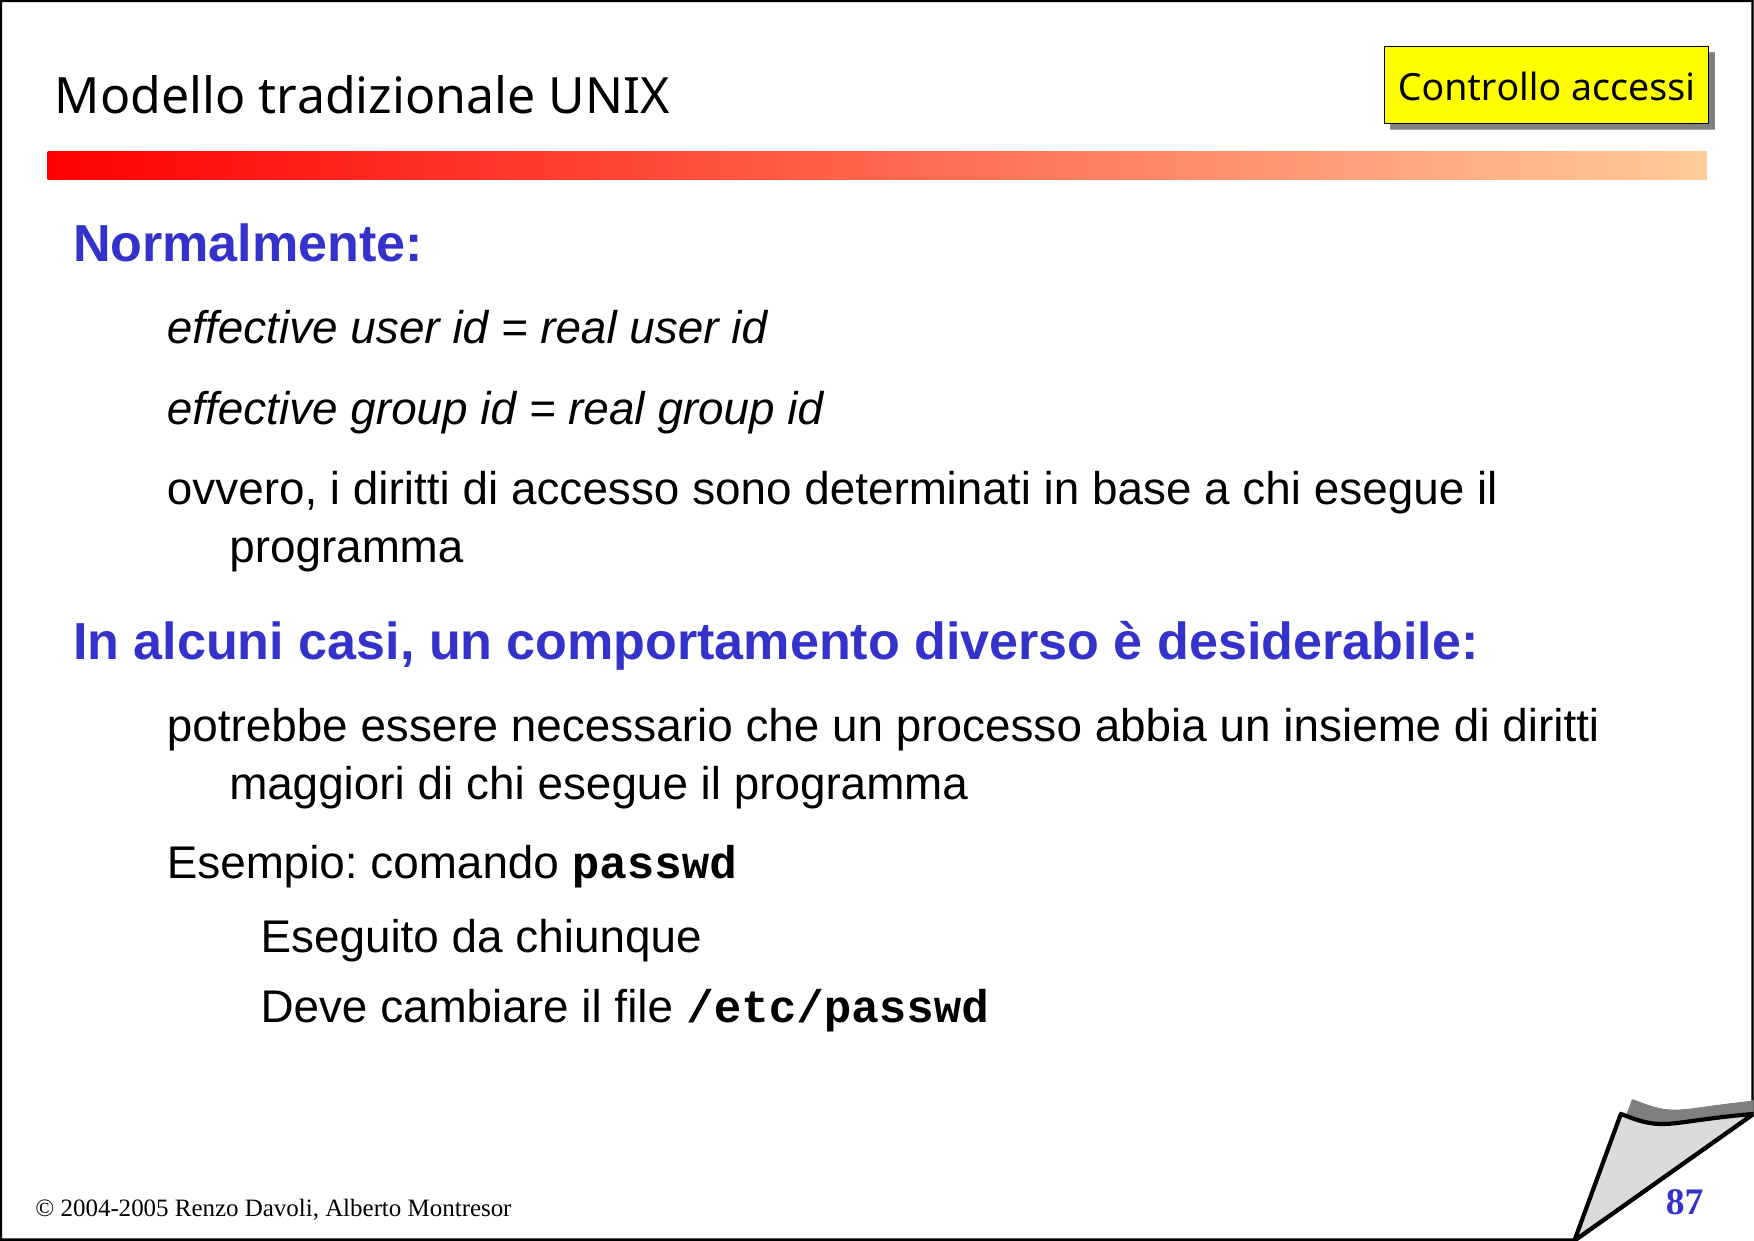

Controllo accessi
# Modello tradizionale UNIX
Normalmente:
effective user id = real user id
effective group id = real group id
ovvero, i diritti di accesso sono determinati in base a chi esegue il programma
In alcuni casi, un comportamento diverso è desiderabile:
potrebbe essere necessario che un processo abbia un insieme di diritti maggiori di chi esegue il programma
Esempio: comando passwd
Eseguito da chiunque
Deve cambiare il file /etc/passwd